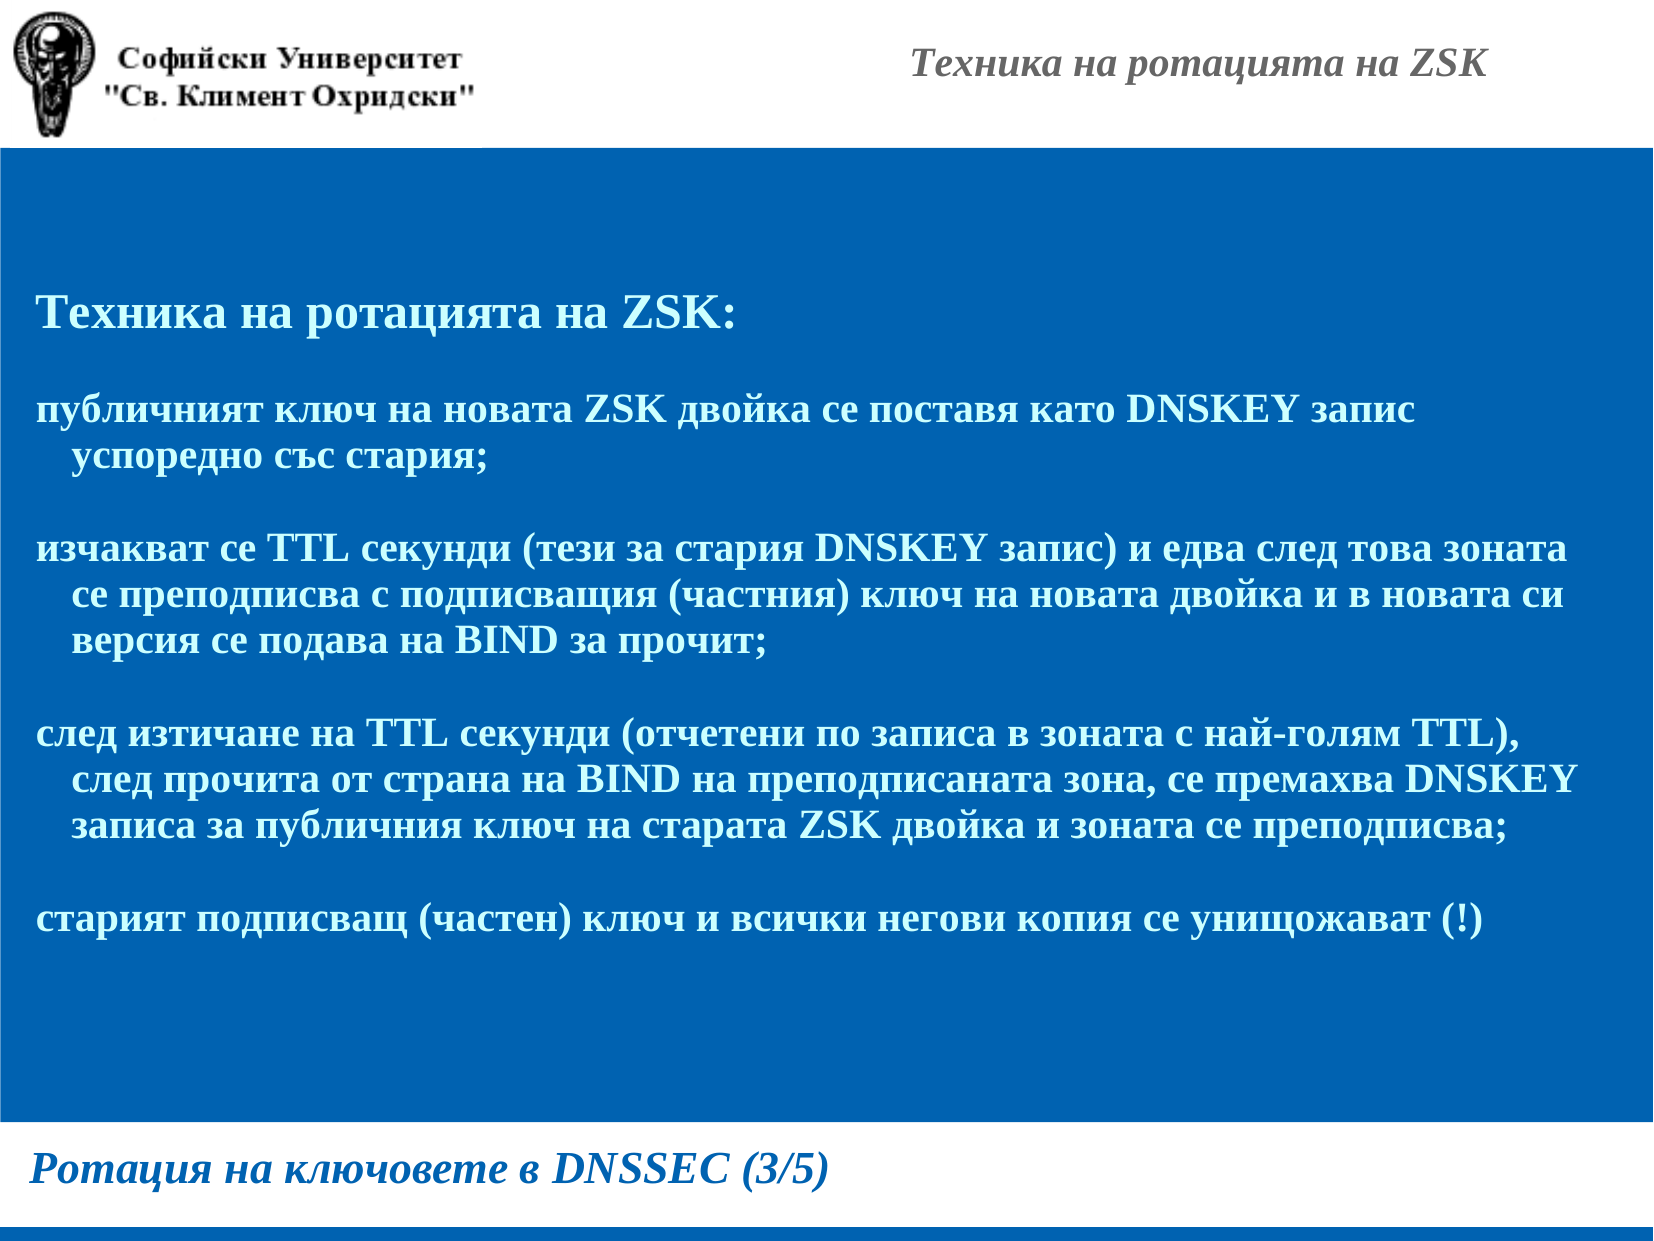

# Техника на ротацията на ZSK
Техника на ротацията на ZSK:
публичният ключ на новата ZSK двойка се поставя като DNSKEY запис успоредно със стария;
изчакват се TTL секунди (тези за стария DNSKEY запис) и едва след това зоната се преподписва с подписващия (частния) ключ на новата двойка и в новата си версия се подава на BIND за прочит;
след изтичане на TTL секунди (отчетени по записа в зоната с най-голям TTL), след прочита от страна на BIND на преподписаната зона, се премахва DNSKEY записа за публичния ключ на старата ZSK двойка и зоната се преподписва;
старият подписващ (частен) ключ и всички негови копия се унищожават (!)
Ротация на ключовете в DNSSEC (3/5)